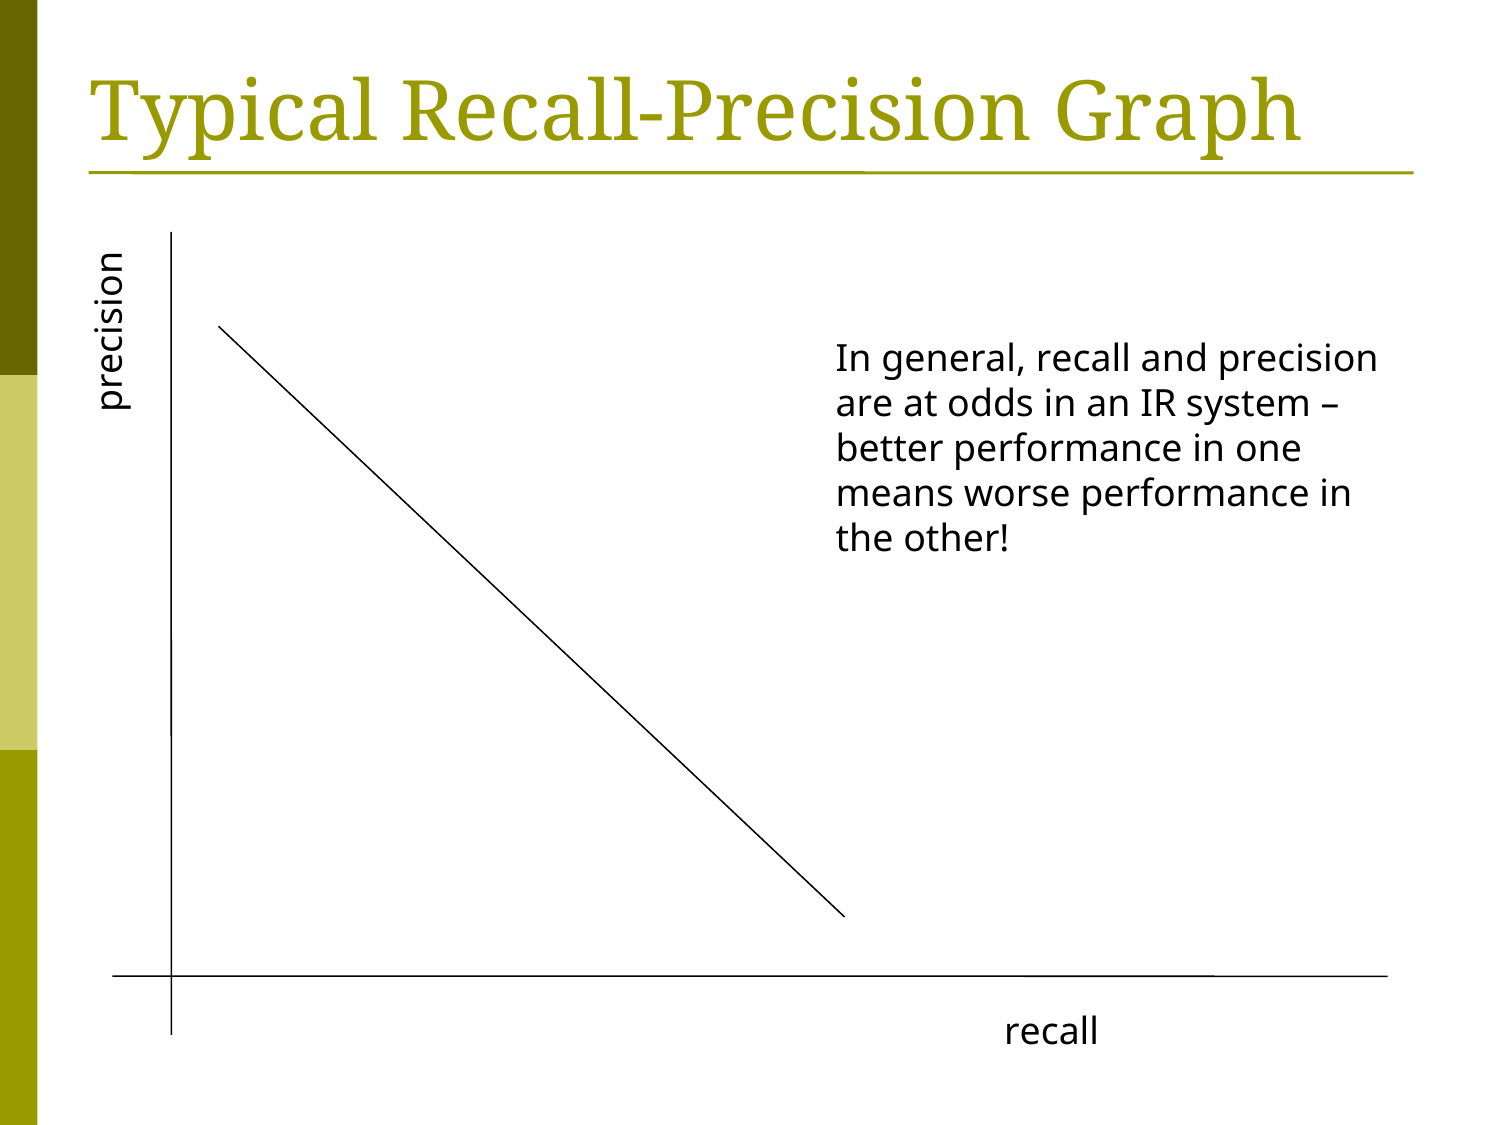

# Typical Recall-Precision Graph
precision
In general, recall and precision are at odds in an IR system – better performance in one means worse performance in the other!
recall